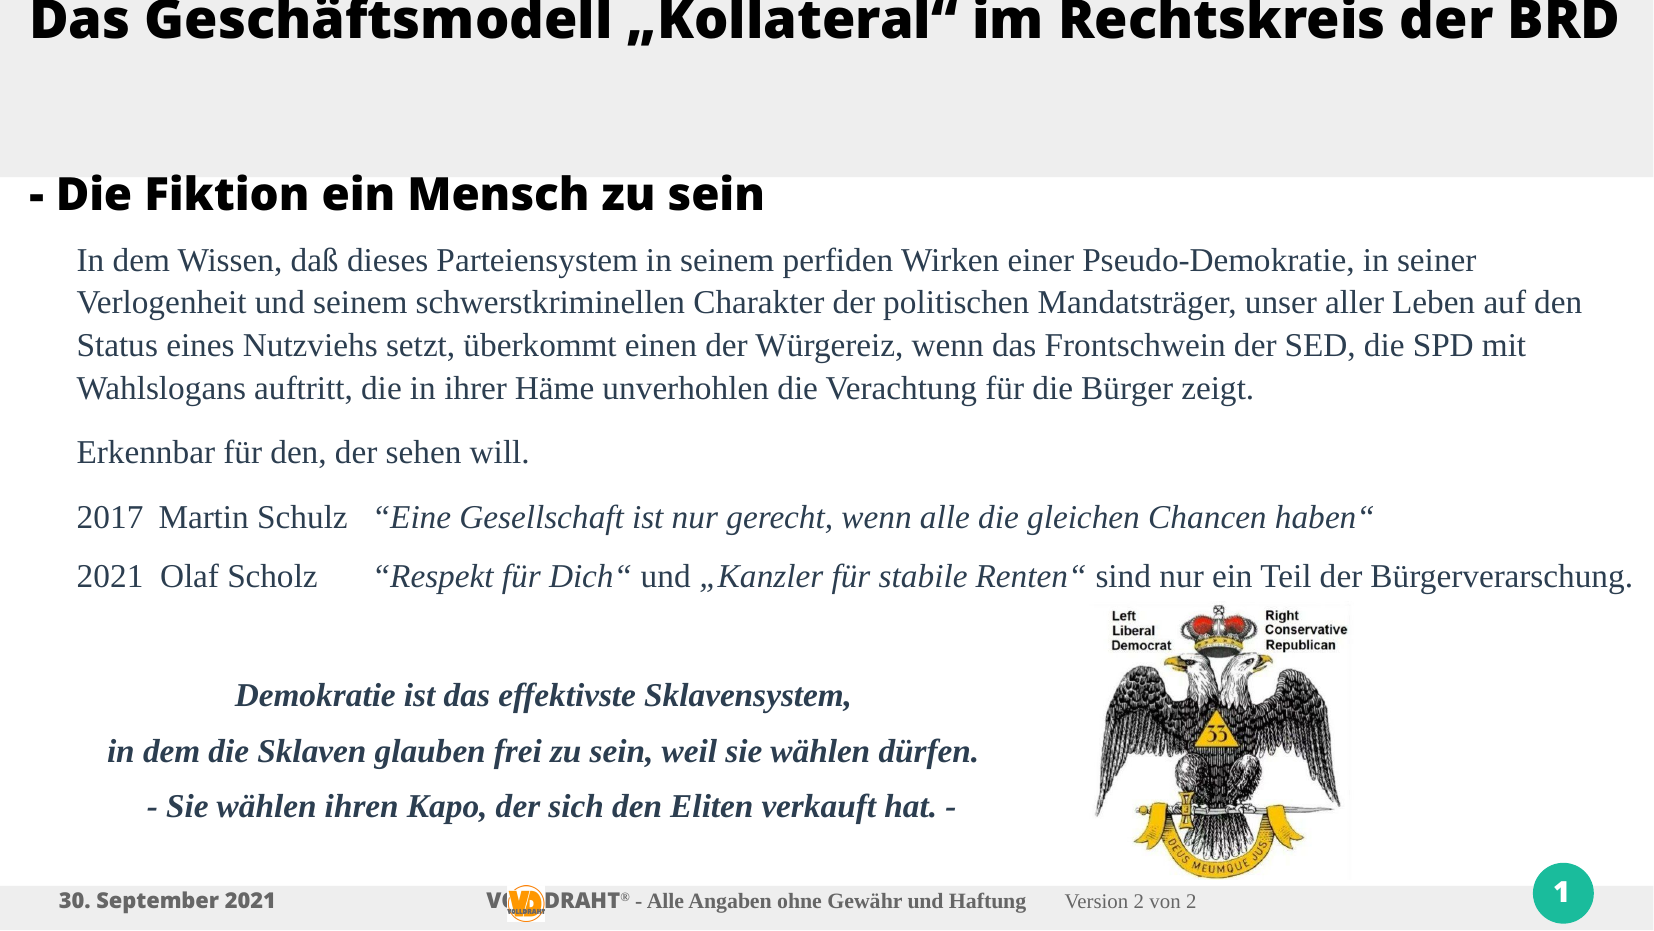

# Das Geschäftsmodell „Kollateral“ im Rechtskreis der BRD - Die Fiktion ein Mensch zu sein
Geburtsurkunde
(Wertpapier)
Einheitsperson
MEYER, MAX
Personalausweis / Reisepass
als
Juristische Person (JP)
als
Rechtsobjekt
Sachrecht
Handlungsfähig
In dem Wissen, daß dieses Parteiensystem in seinem perfiden Wirken einer Pseudo-Demokratie, in seiner Verlogenheit und seinem schwerstkriminellen Charakter der politischen Mandatsträger, unser aller Leben auf den Status eines Nutzviehs setzt, überkommt einen der Würgereiz, wenn das Frontschwein der SED, die SPD mit Wahlslogans auftritt, die in ihrer Häme unverhohlen die Verachtung für die Bürger zeigt.
Erkennbar für den, der sehen will.
2017	 Martin Schulz 	“Eine Gesellschaft ist nur gerecht, wenn alle die gleichen Chancen haben“
2021 Olaf Scholz 	“Respekt für Dich“ und „Kanzler für stabile Renten“ sind nur ein Teil der Bürgerverarschung.
Demokratie ist das effektivste Sklavensystem,
in dem die Sklaven glauben frei zu sein, weil sie wählen dürfen.
 - Sie wählen ihren Kapo, der sich den Eliten verkauft hat. -
30. September 2021
VOLLDRAHT® - Alle Angaben ohne Gewähr und Haftung